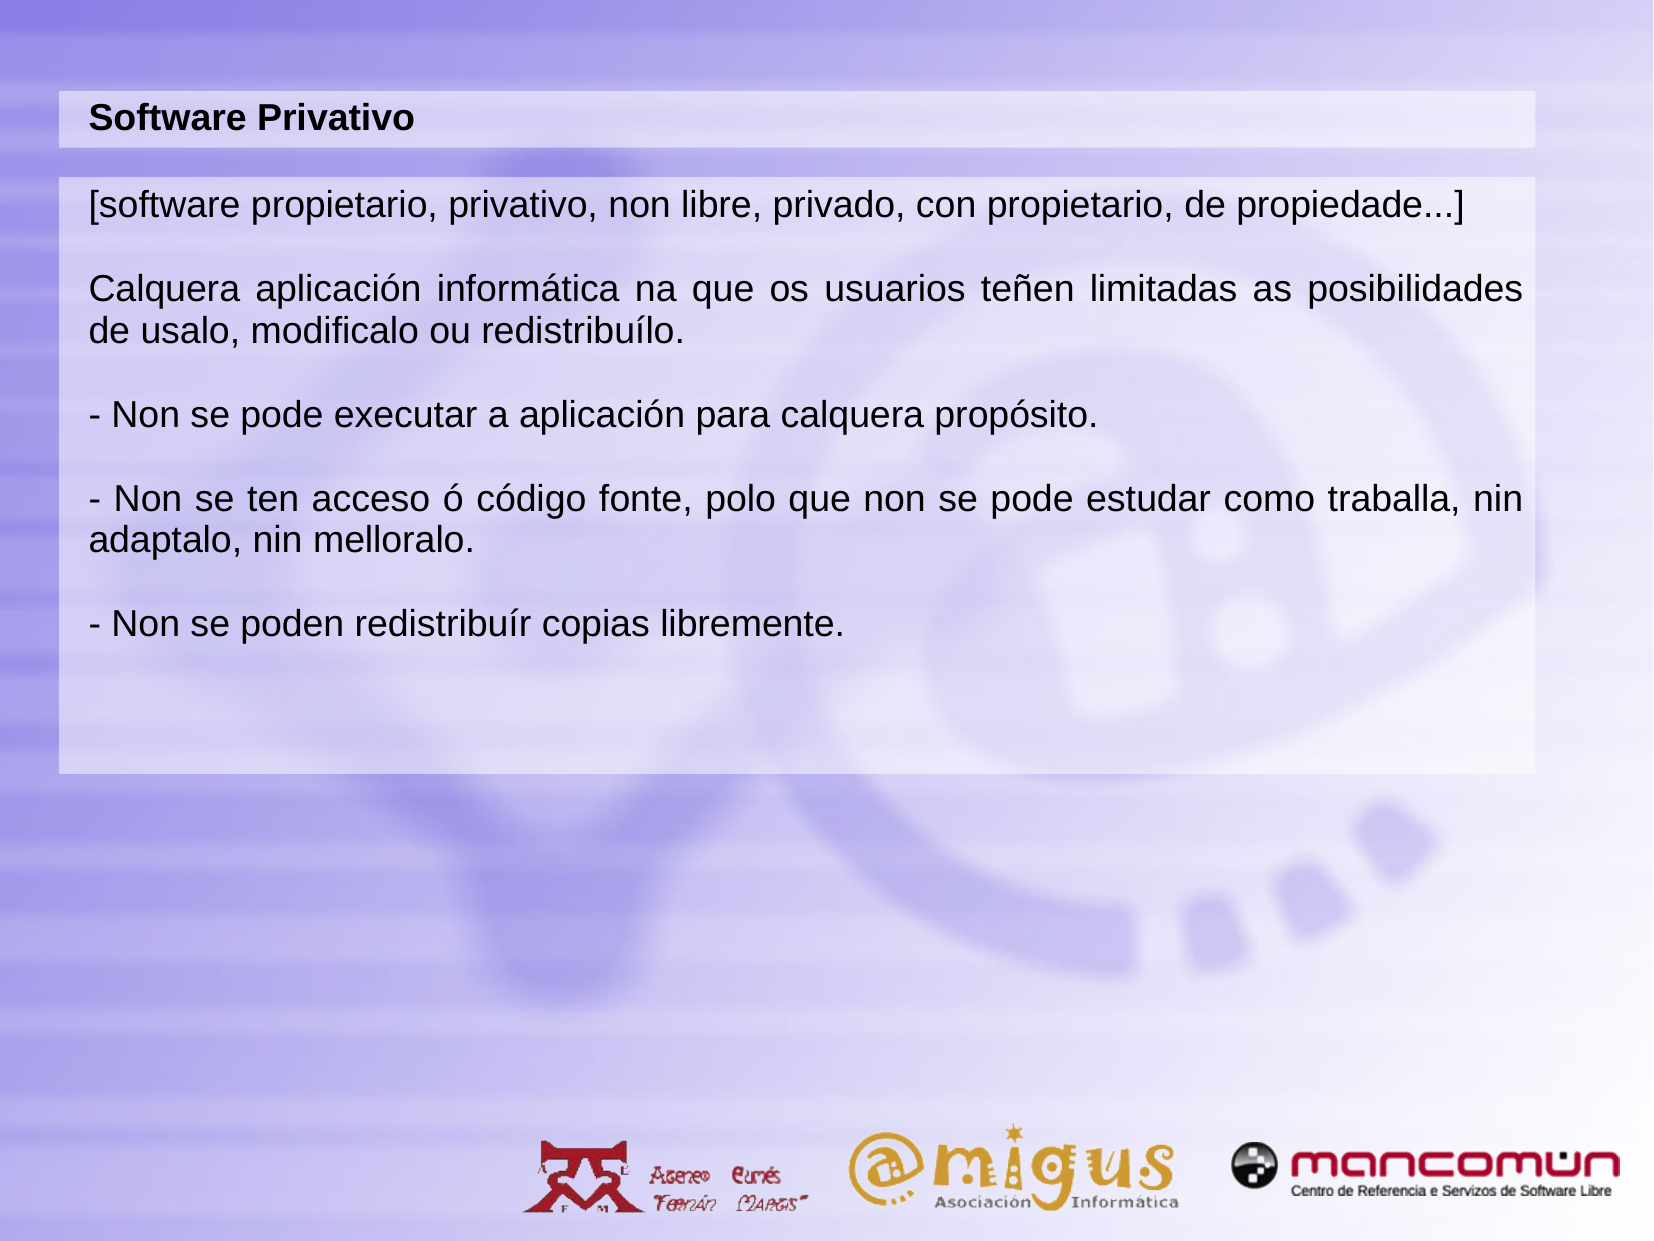

Software Privativo
[software propietario, privativo, non libre, privado, con propietario, de propiedade...]
Calquera aplicación informática na que os usuarios teñen limitadas as posibilidades de usalo, modificalo ou redistribuílo.
- Non se pode executar a aplicación para calquera propósito.
- Non se ten acceso ó código fonte, polo que non se pode estudar como traballa, nin adaptalo, nin melloralo.
- Non se poden redistribuír copias libremente.